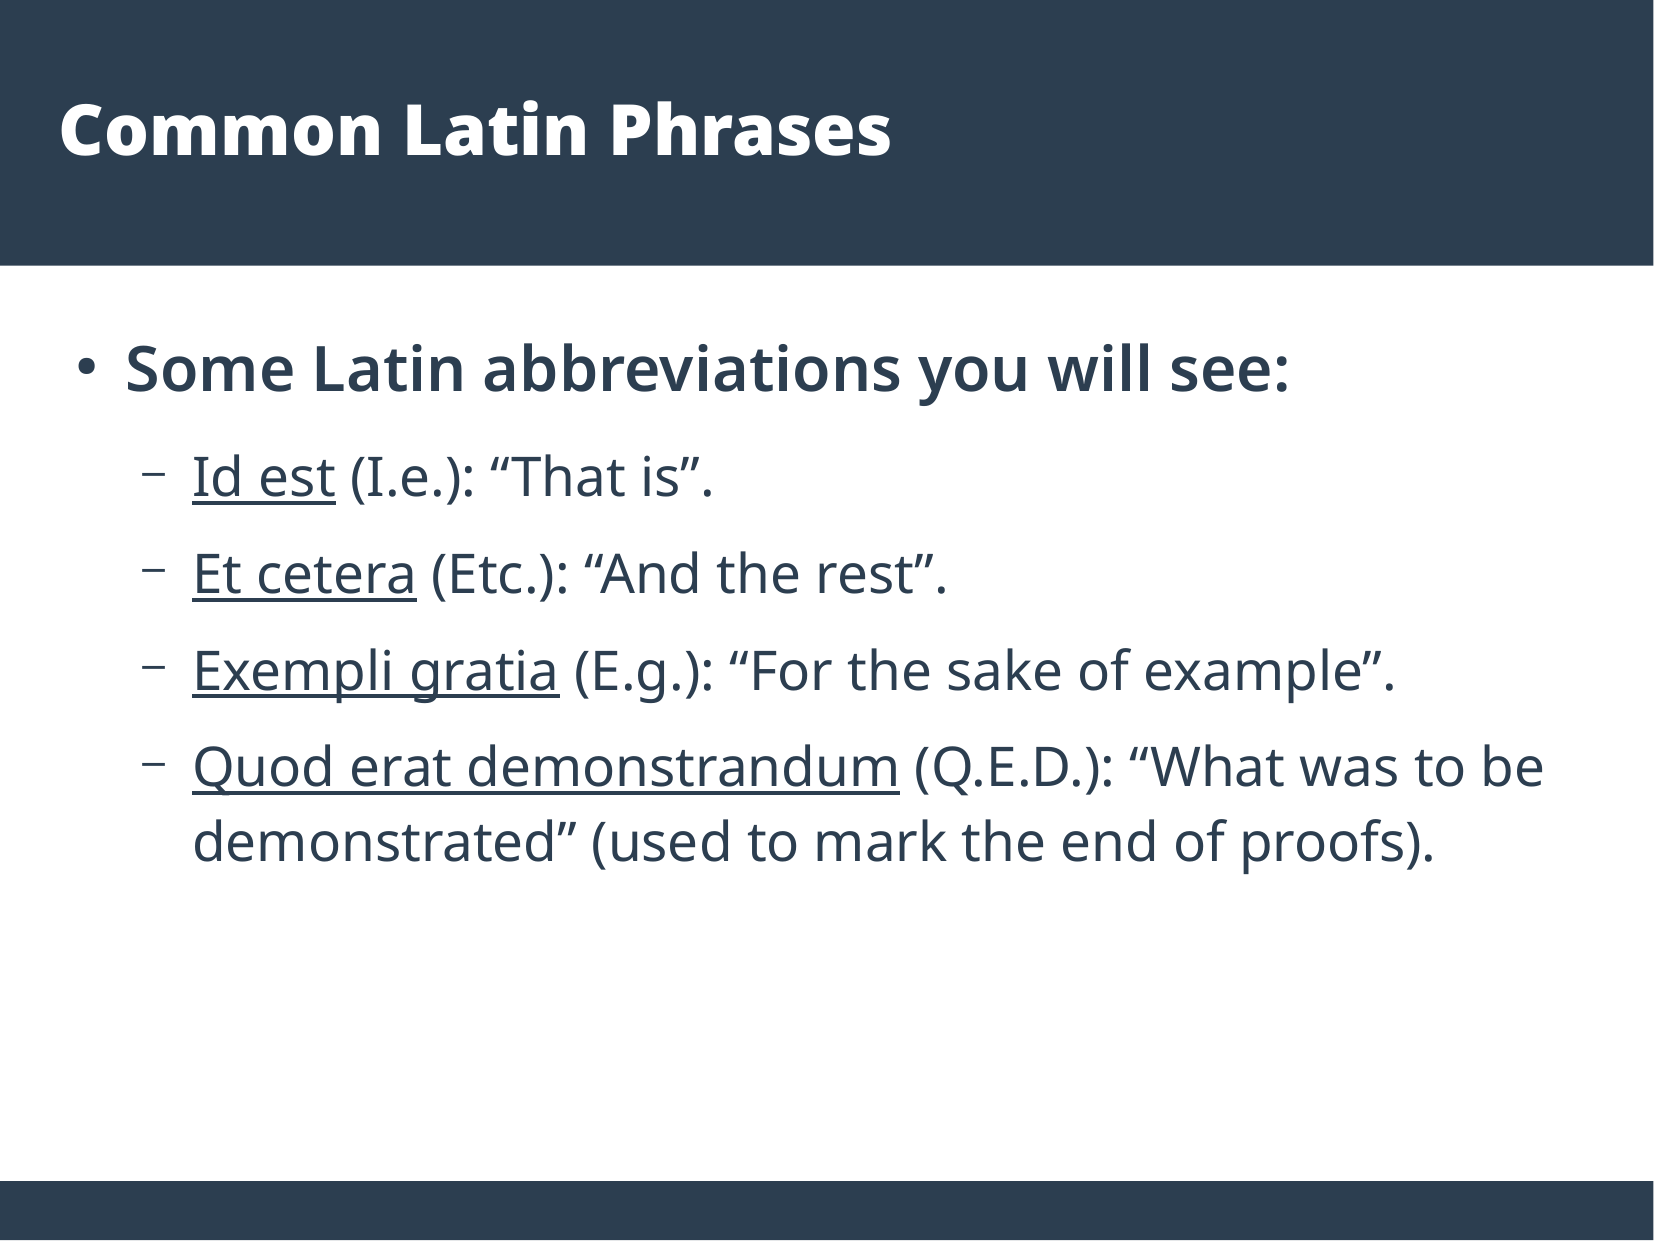

# Common Latin Phrases
Some Latin abbreviations you will see:
Id est (I.e.): “That is”.
Et cetera (Etc.): “And the rest”.
Exempli gratia (E.g.): “For the sake of example”.
Quod erat demonstrandum (Q.E.D.): “What was to be demonstrated” (used to mark the end of proofs).